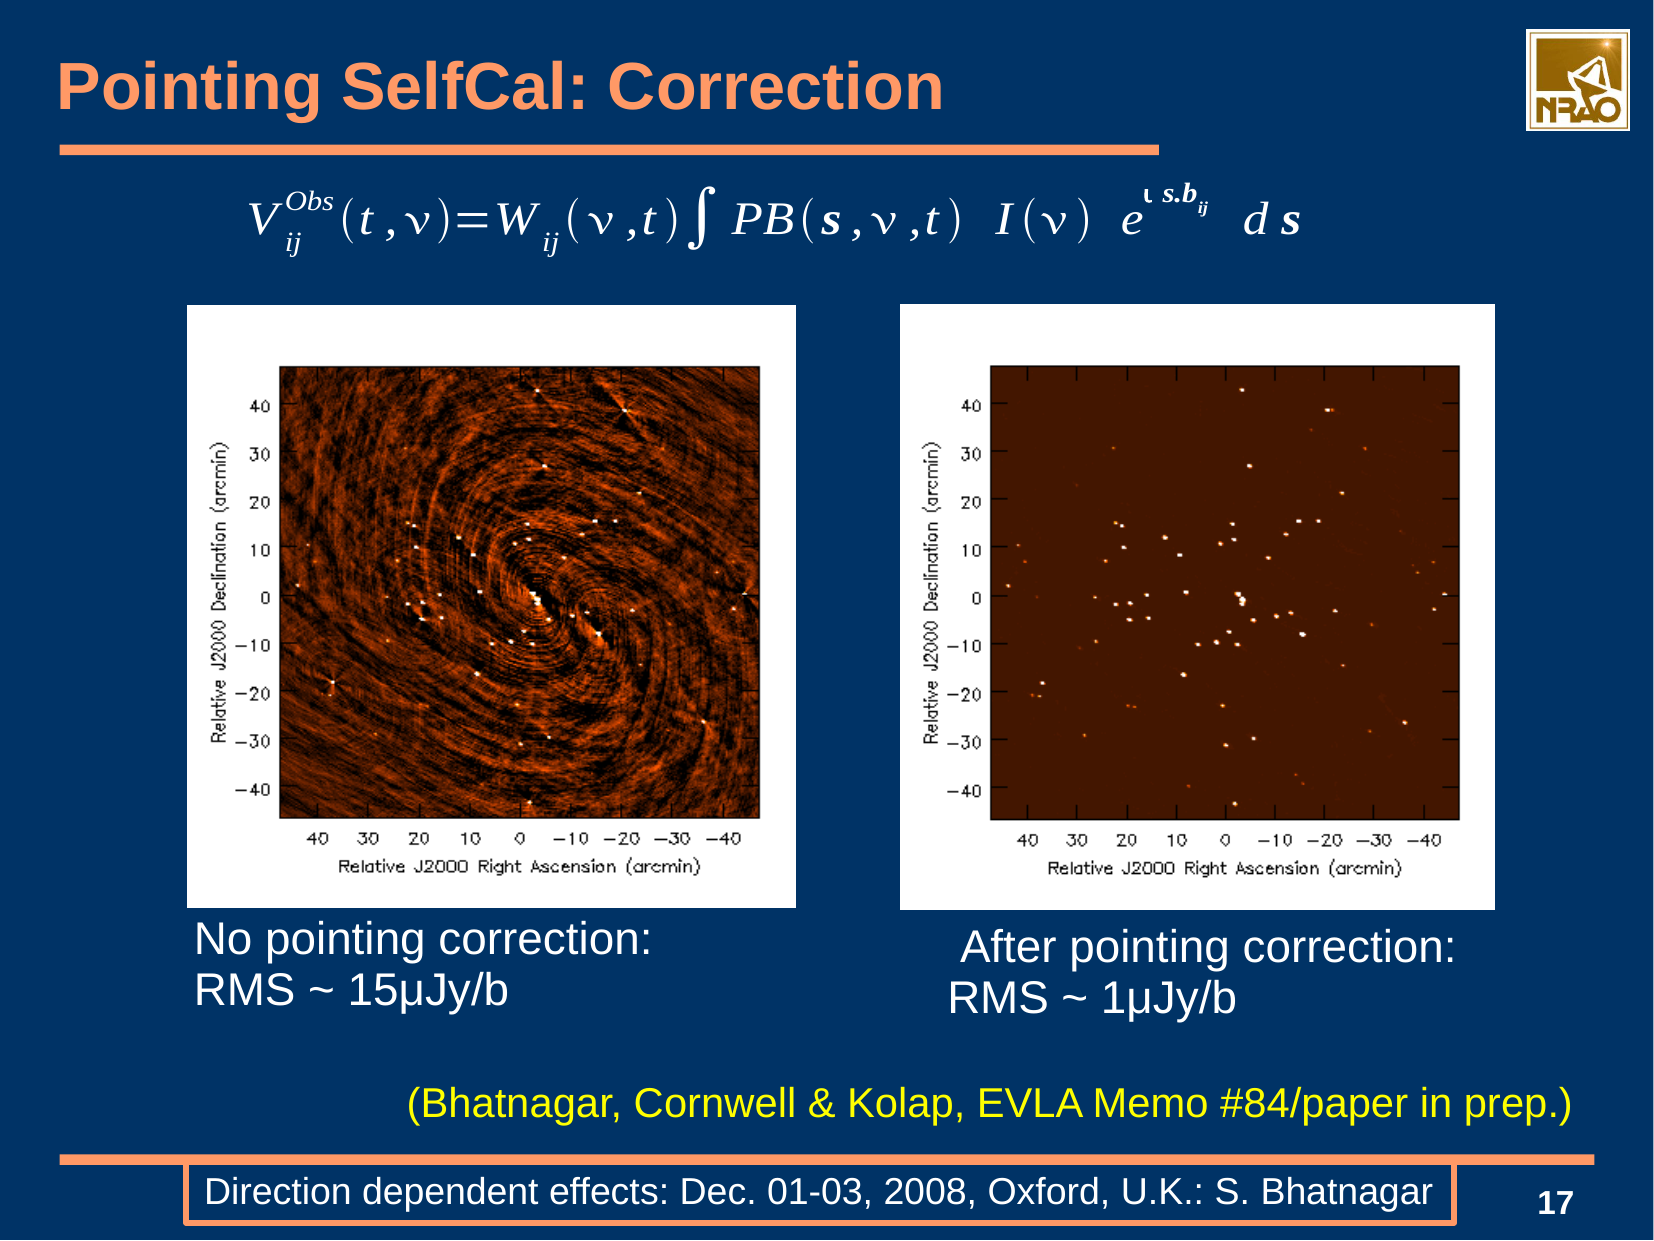

# Pointing SelfCal: Correction
No pointing correction:
RMS ~ 15μJy/b
 After pointing correction:
RMS ~ 1μJy/b
(Bhatnagar, Cornwell & Kolap, EVLA Memo #84/paper in prep.)